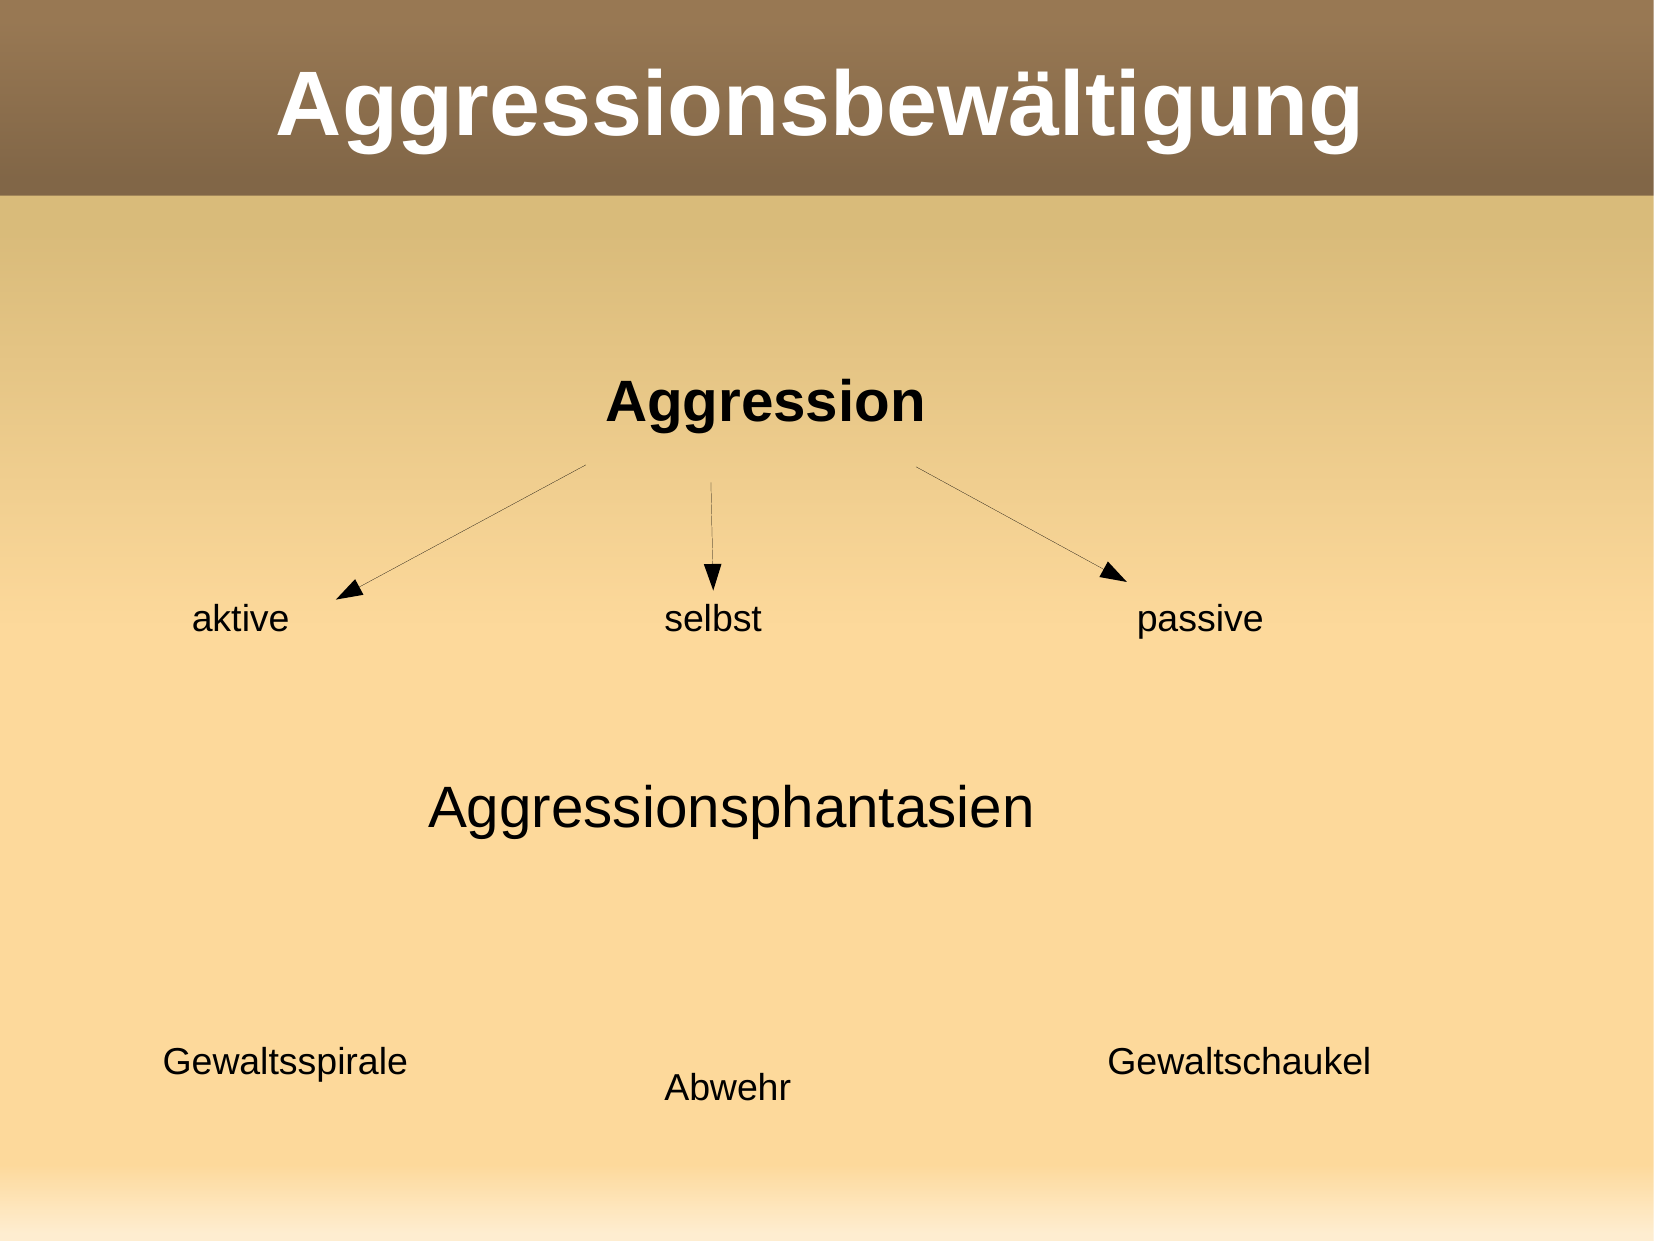

# Aggressionsbewältigung
Aggression
aktive
selbst
passive
Aggressionsphantasien
Gewaltsspirale
Gewaltschaukel
Abwehr